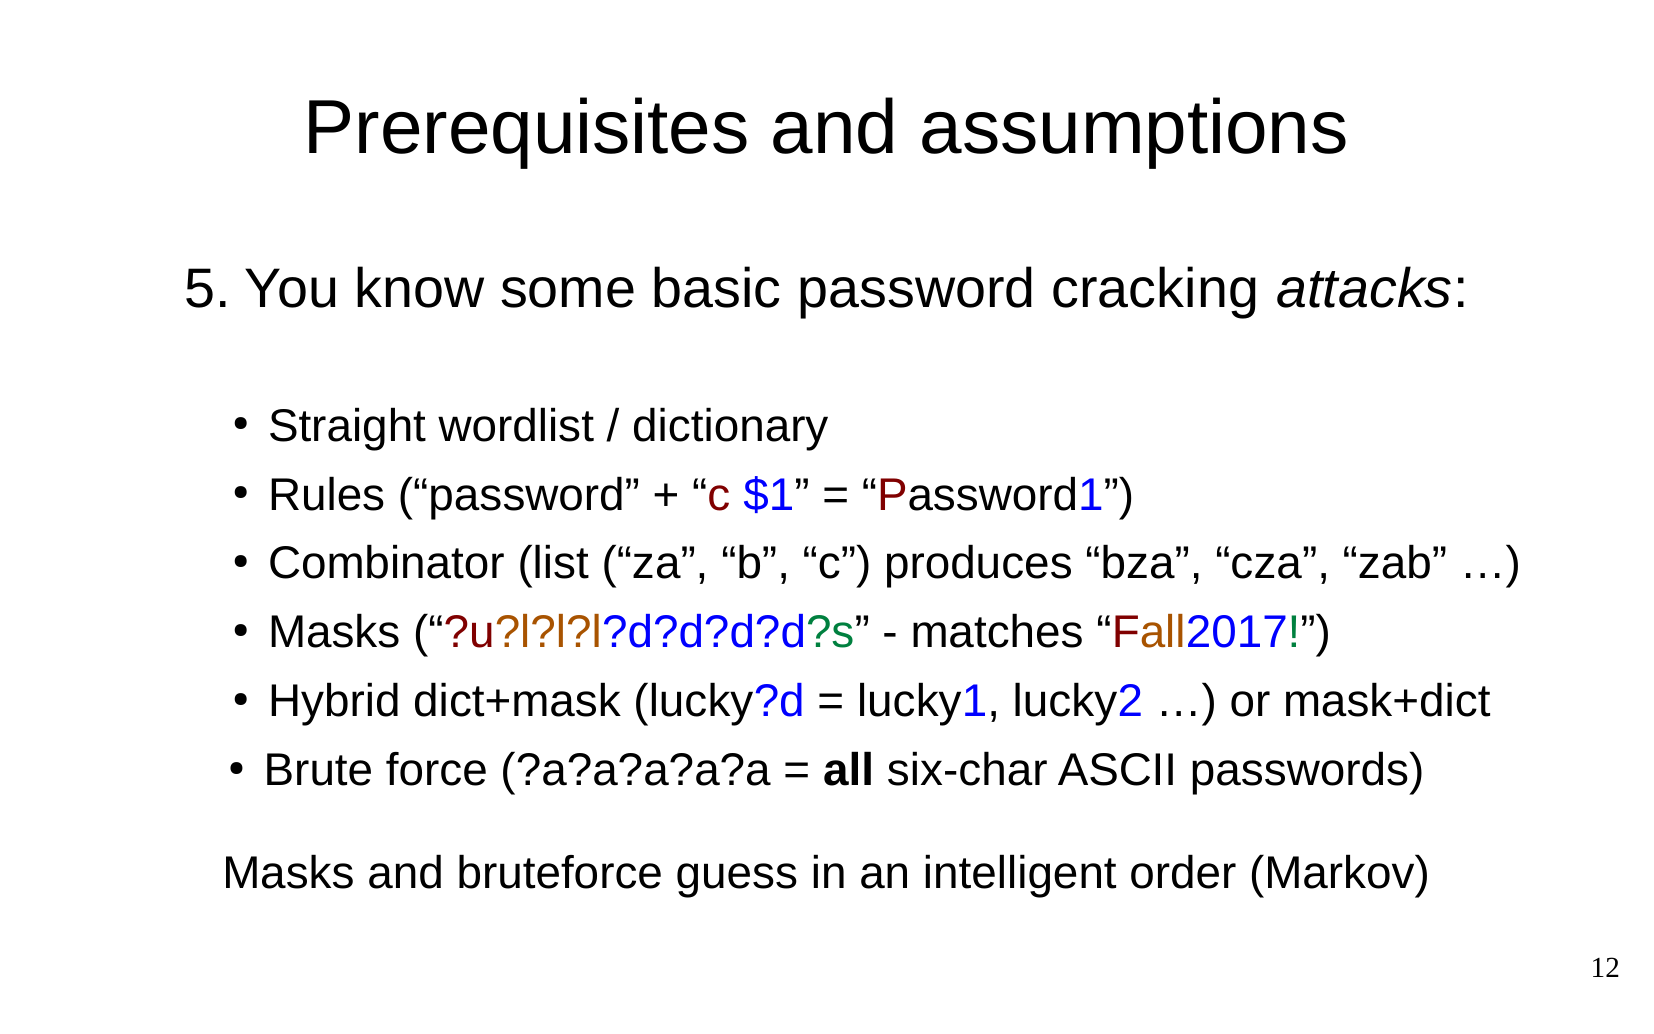

# Prerequisites and assumptions
5. You know some basic password cracking attacks:
Straight wordlist / dictionary
Rules (“password” + “c $1” = “Password1”)
Combinator (list (“za”, “b”, “c”) produces “bza”, “cza”, “zab” …)
Masks (“?u?l?l?l?d?d?d?d?s” - matches “Fall2017!”)
Hybrid dict+mask (lucky?d = lucky1, lucky2 …) or mask+dict
Brute force (?a?a?a?a?a = all six-char ASCII passwords)
Masks and bruteforce guess in an intelligent order (Markov)